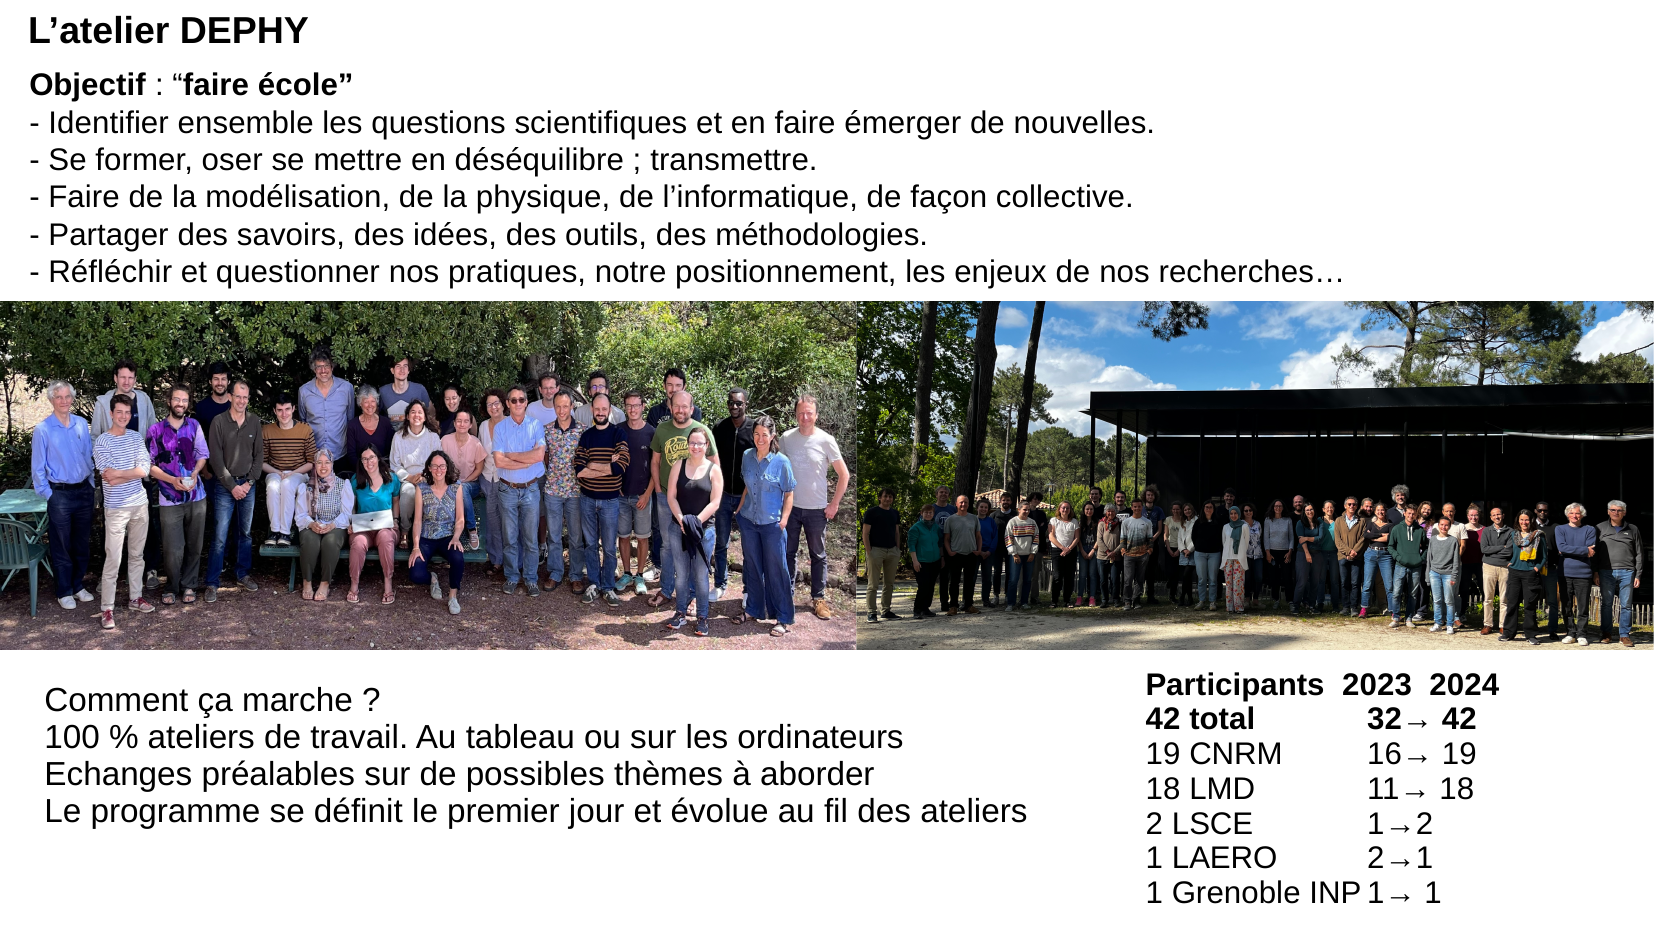

L’atelier DEPHY
Objectif : “faire école”
- Identifier ensemble les questions scientifiques et en faire émerger de nouvelles.
- Se former, oser se mettre en déséquilibre ; transmettre.
- Faire de la modélisation, de la physique, de l’informatique, de façon collective.
- Partager des savoirs, des idées, des outils, des méthodologies.
- Réfléchir et questionner nos pratiques, notre positionnement, les enjeux de nos recherches…
Participants 2023 2024
42 total		32→ 42
19 CNRM 		16→ 19
18 LMD		11→ 18
2 LSCE		1→2
1 LAERO		2→1
1 Grenoble INP	1→ 1
Comment ça marche ?
100 % ateliers de travail. Au tableau ou sur les ordinateurs
Echanges préalables sur de possibles thèmes à aborder
Le programme se définit le premier jour et évolue au fil des ateliers